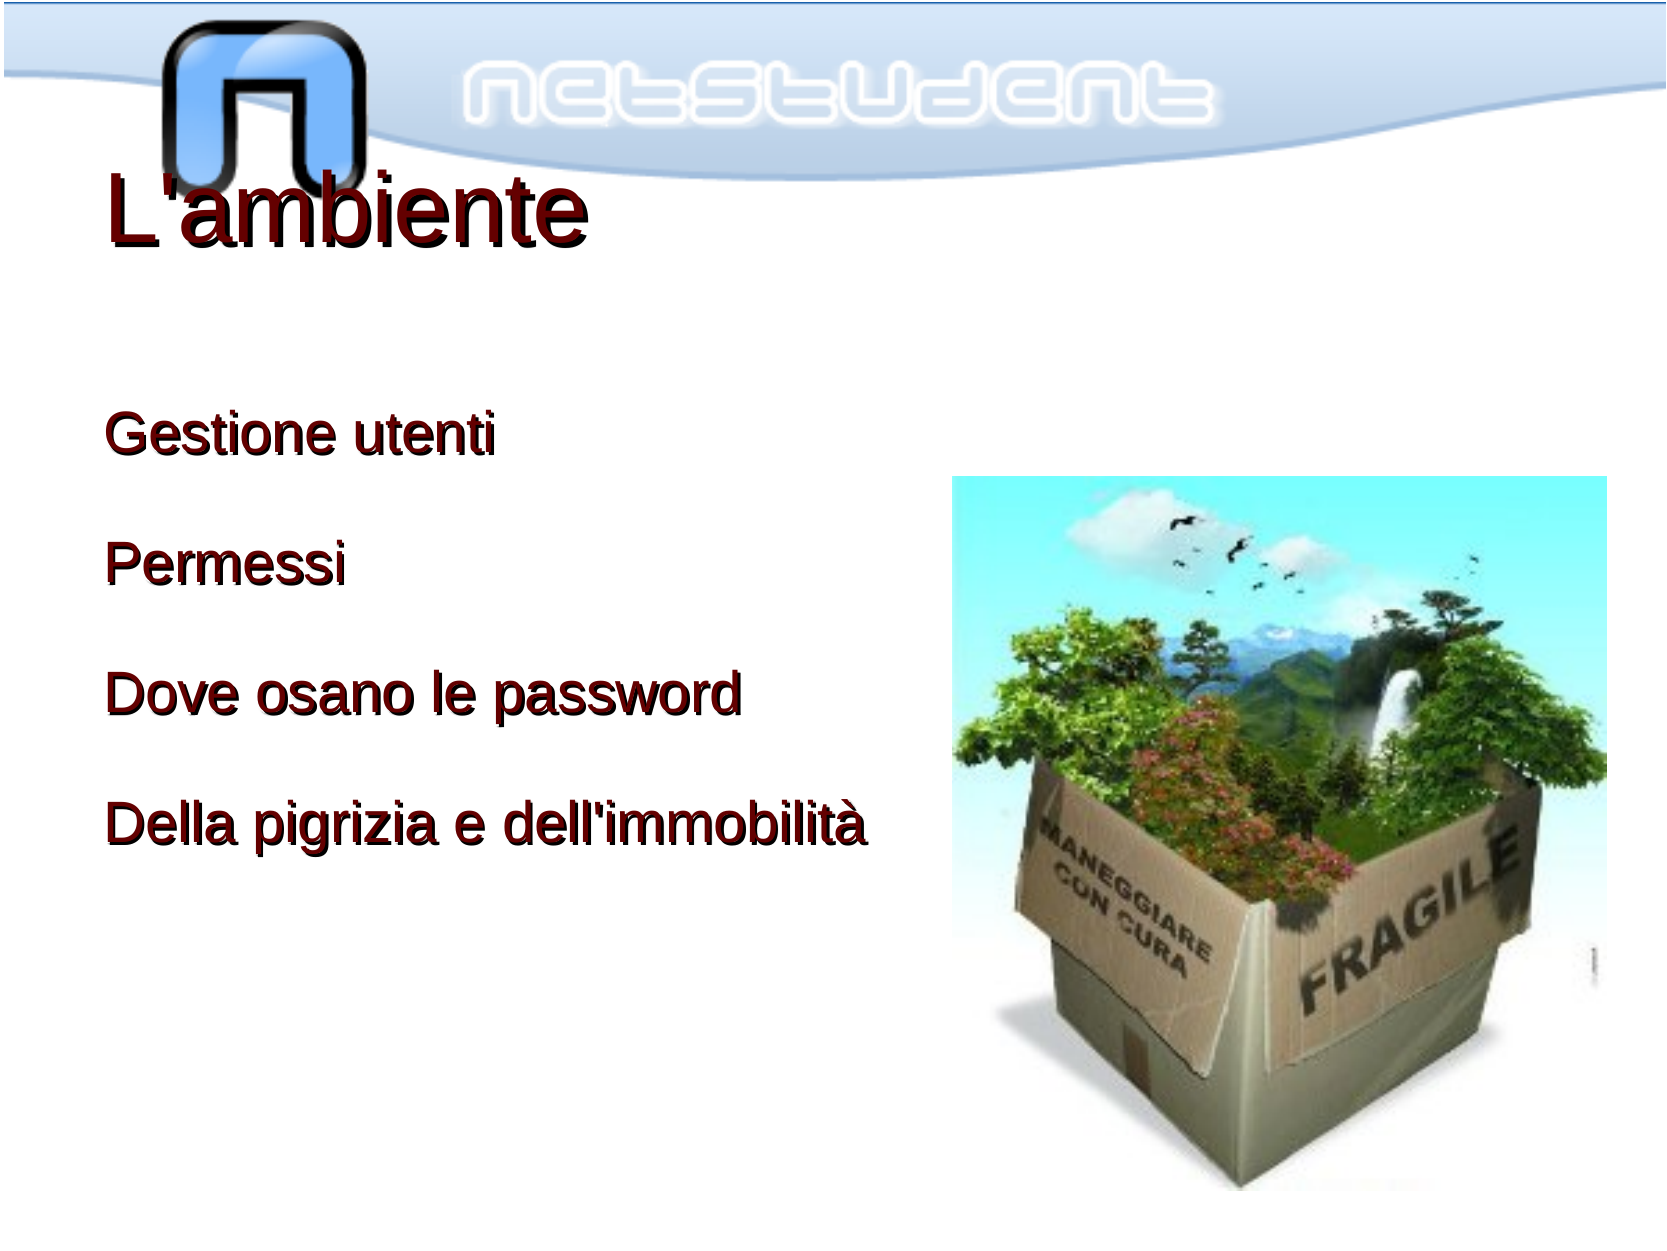

# L'ambiente Gestione utenti Permessi Dove osano le password Della pigrizia e dell'immobilità